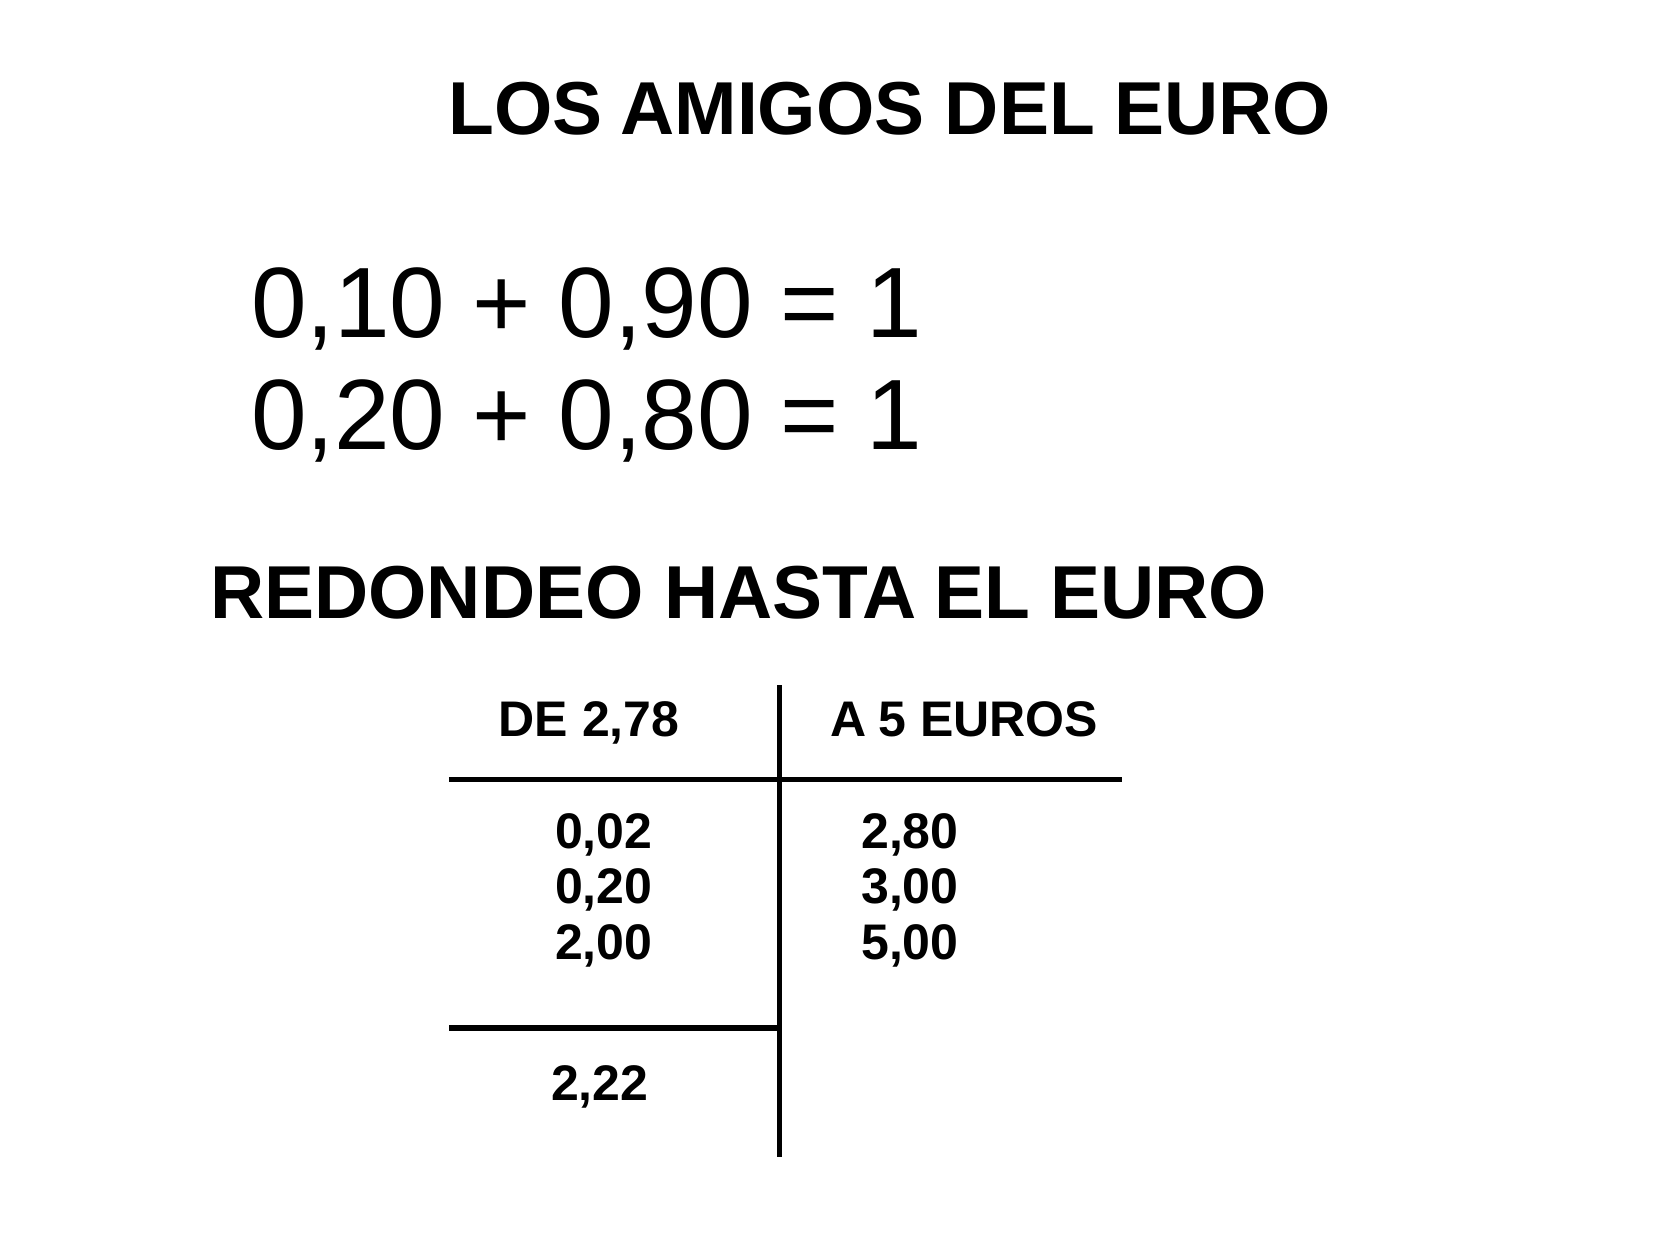

LOS AMIGOS DEL EURO
0,10 + 0,90 = 1
0,20 + 0,80 = 1
 REDONDEO HASTA EL EURO
DE 2,78 A 5 EUROS
 0,02 2,80
 0,20 3,00
 2,00 5,00
2,22